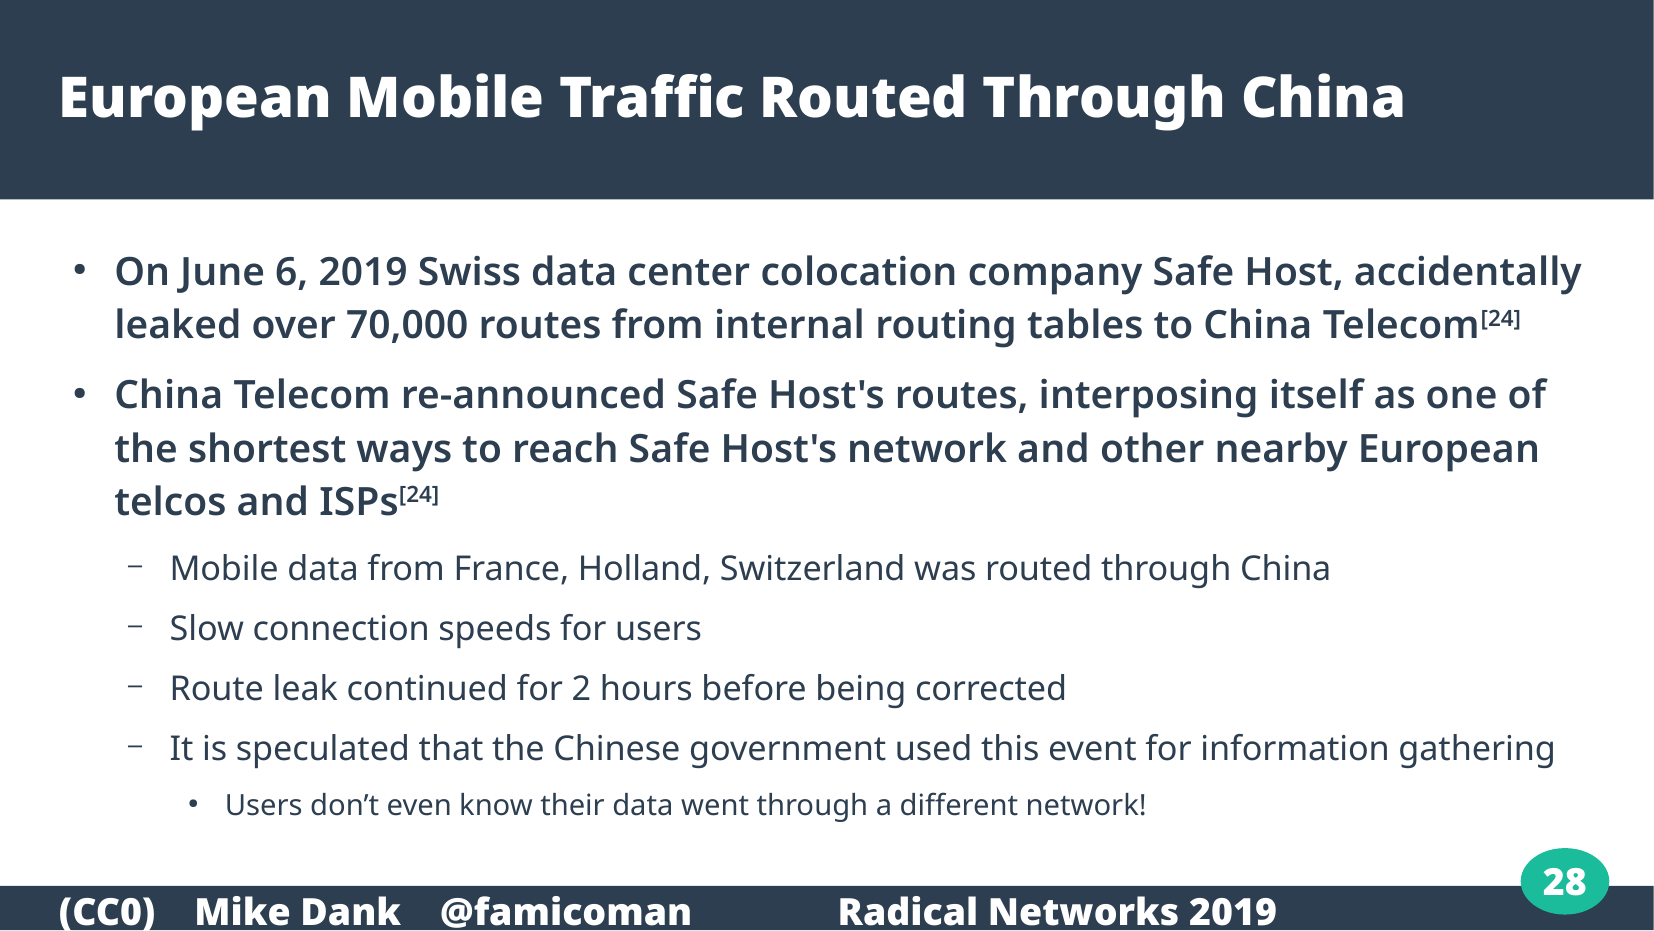

# European Mobile Traffic Routed Through China
On June 6, 2019 Swiss data center colocation company Safe Host, accidentally leaked over 70,000 routes from internal routing tables to China Telecom[24]
China Telecom re-announced Safe Host's routes, interposing itself as one of the shortest ways to reach Safe Host's network and other nearby European telcos and ISPs[24]
Mobile data from France, Holland, Switzerland was routed through China
Slow connection speeds for users
Route leak continued for 2 hours before being corrected
It is speculated that the Chinese government used this event for information gathering
Users don’t even know their data went through a different network!
28
(CC0) Mike Dank @famicoman
Radical Networks 2019